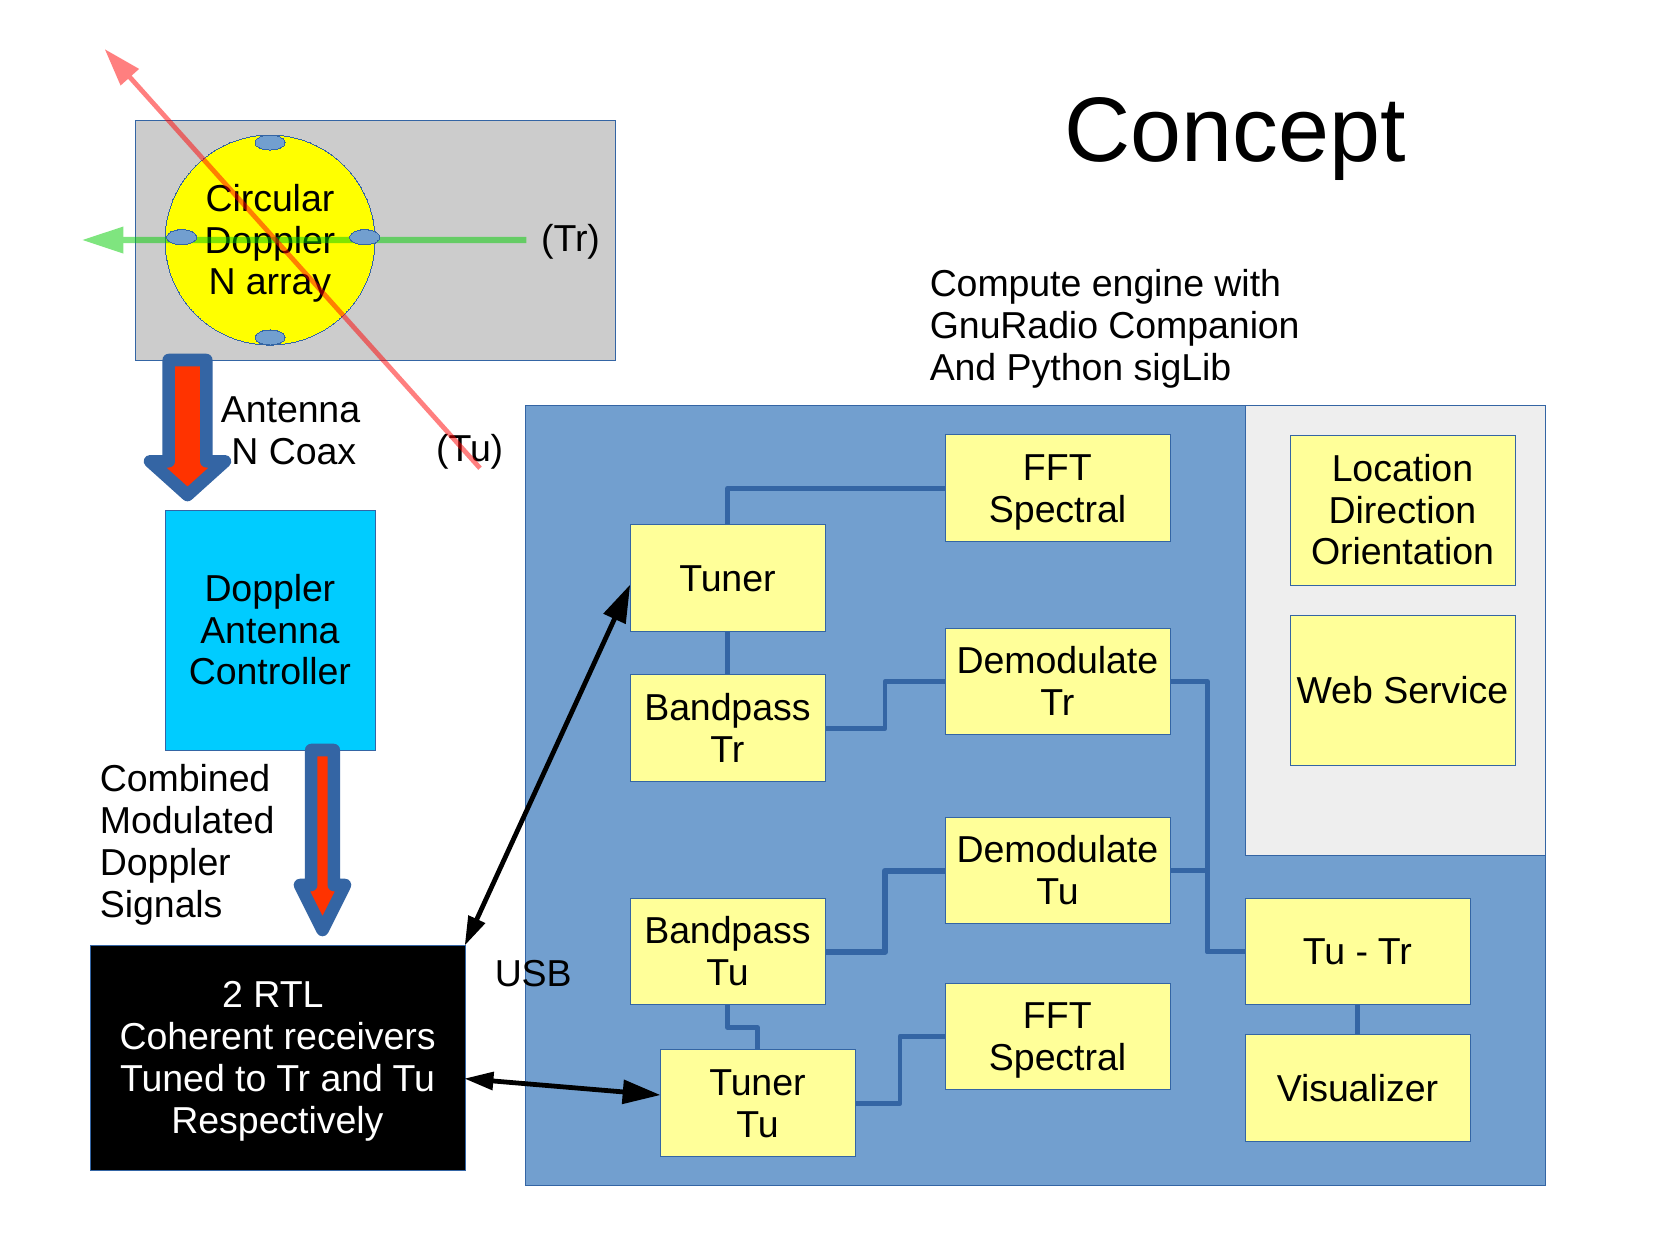

# Concept
Circular
Doppler
N array
(Tr)
Compute engine with
GnuRadio Companion
And Python sigLib
Antenna
 N Coax
(Tu)
FFT
Spectral
Location
Direction
Orientation
Doppler
Antenna
Controller
Tuner
Web Service
Demodulate
Tr
Bandpass
Tr
Combined
Modulated
Doppler
Signals
Demodulate
Tu
Bandpass
Tu
Tu - Tr
2 RTL
Coherent receivers
Tuned to Tr and Tu
Respectively
USB
FFT
Spectral
Visualizer
Tuner
Tu